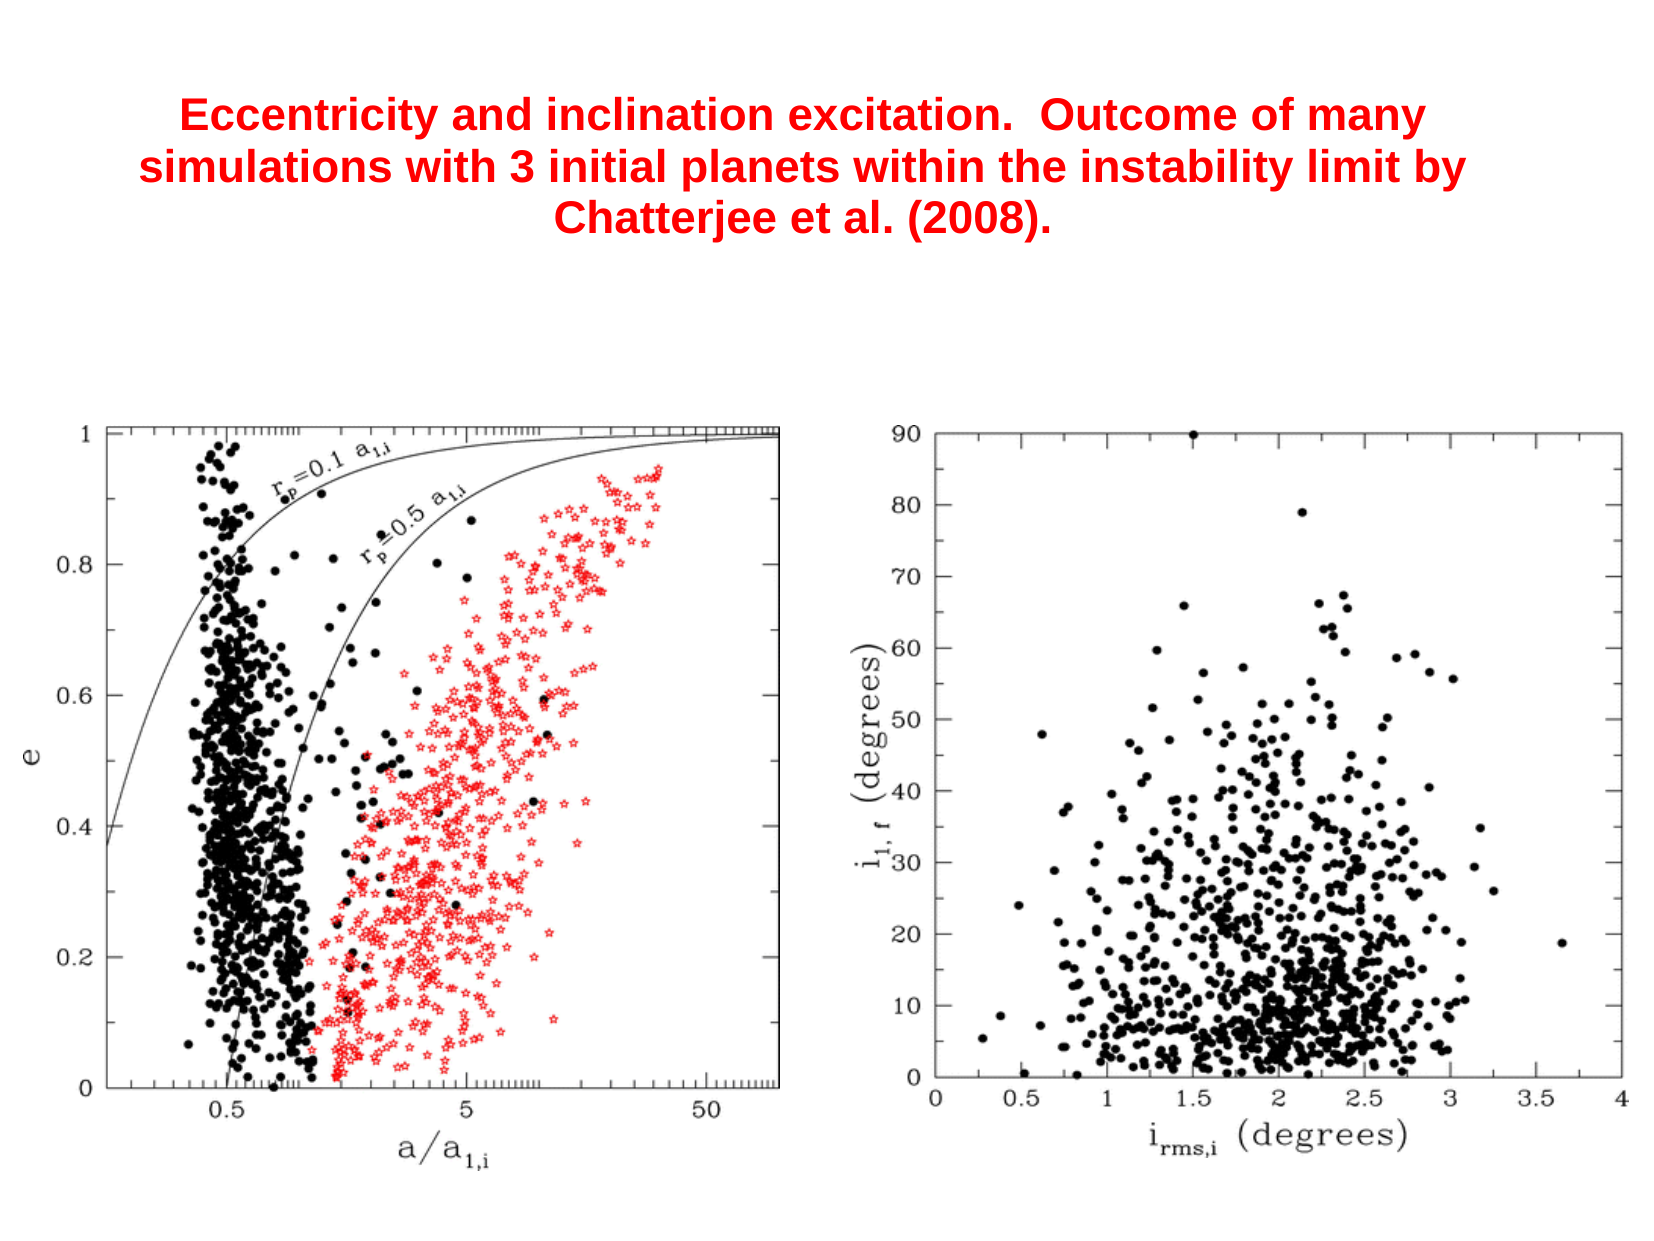

Eccentricity and inclination excitation. Outcome of many simulations with 3 initial planets within the instability limit by Chatterjee et al. (2008).